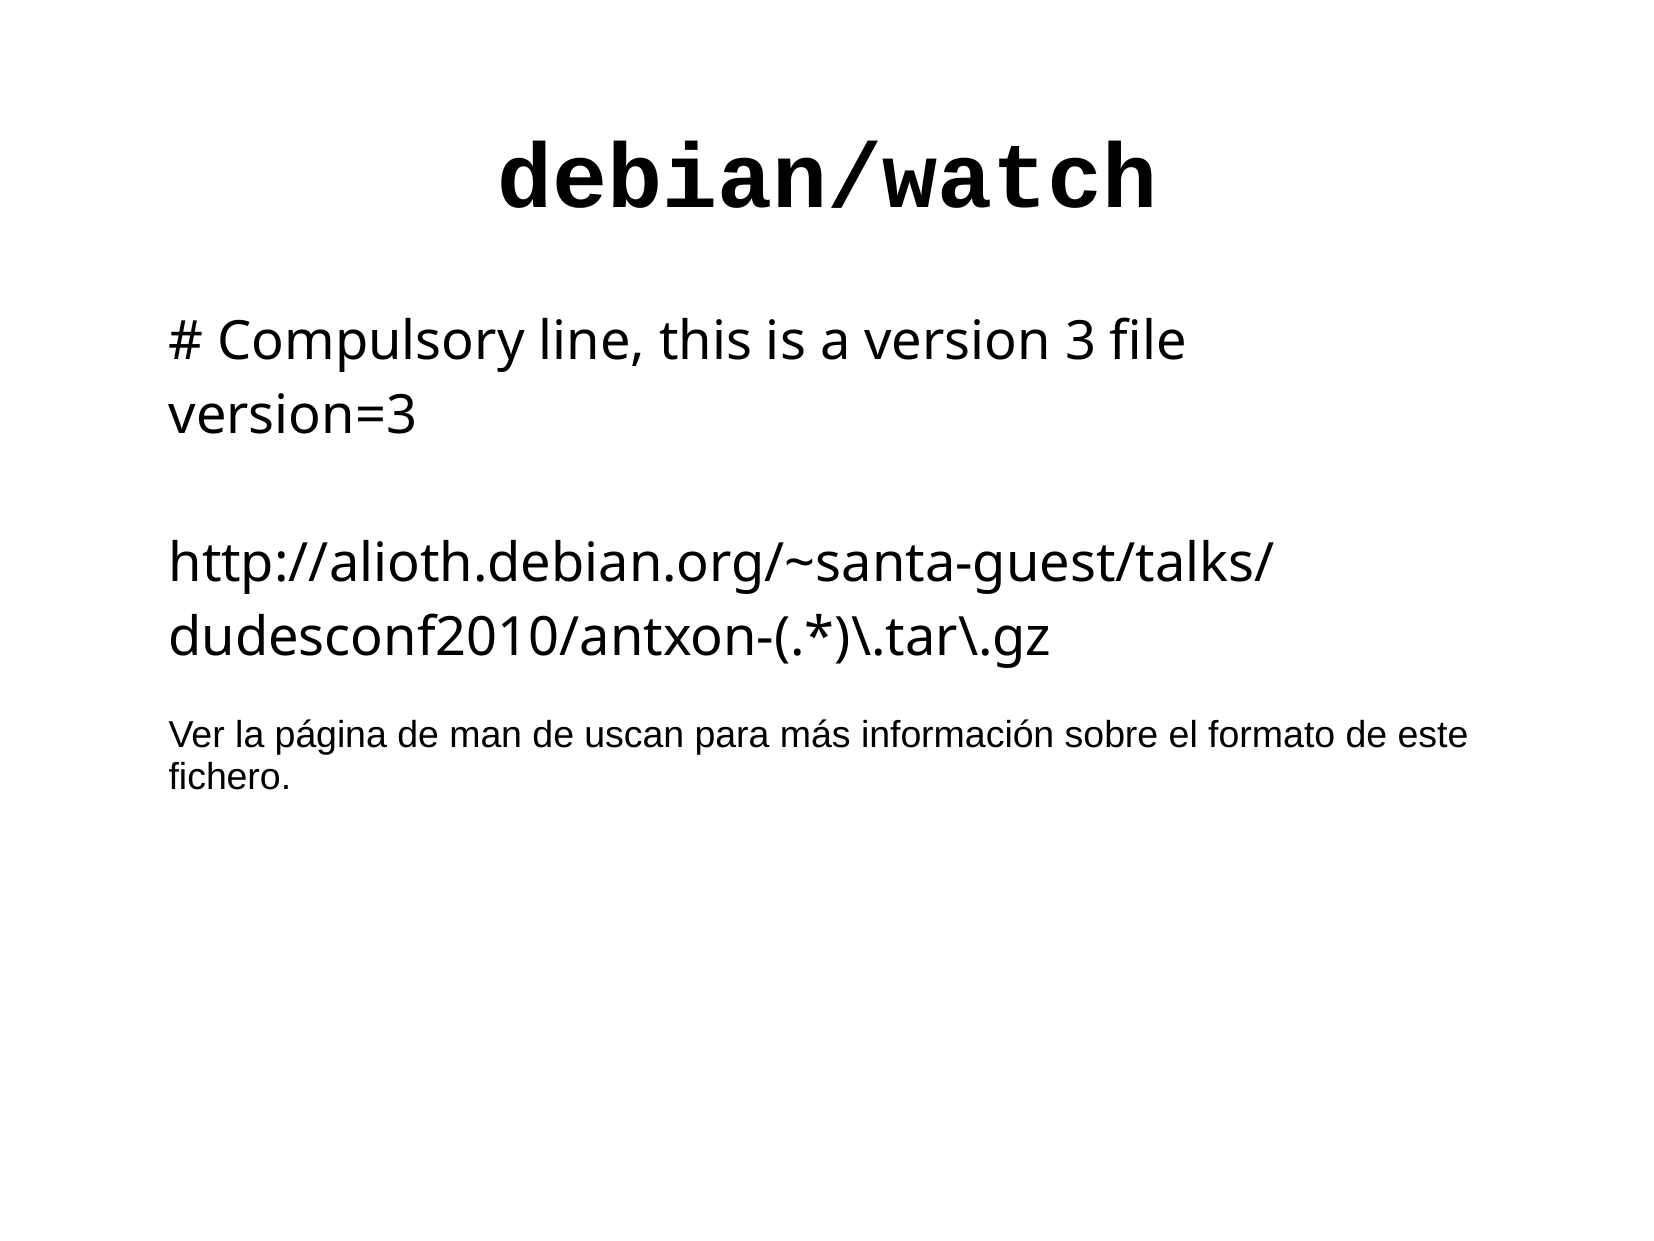

debian/watch
# Compulsory line, this is a version 3 file
version=3
http://alioth.debian.org/~santa-guest/talks/dudesconf2010/antxon-(.*)\.tar\.gz
Ver la página de man de uscan para más información sobre el formato de este fichero.